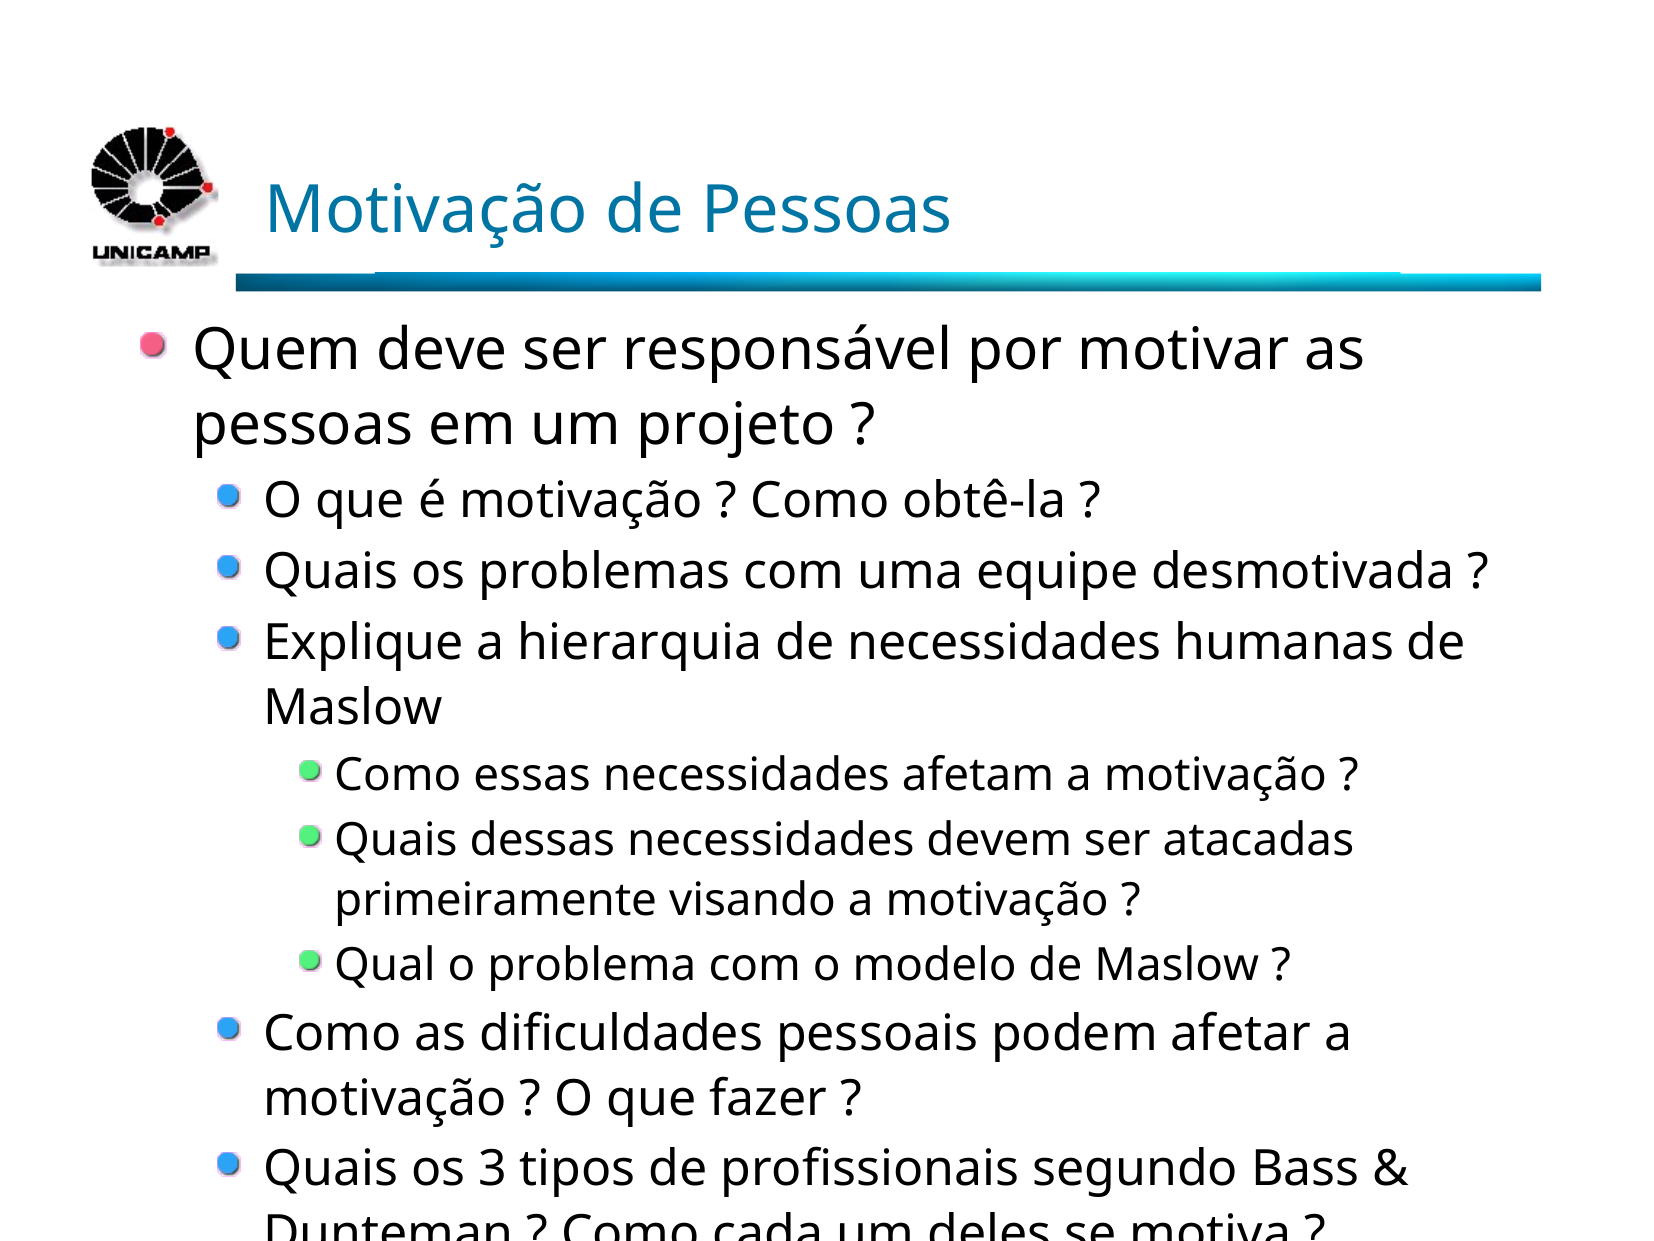

# Motivação de Pessoas
Quem deve ser responsável por motivar as pessoas em um projeto ?
O que é motivação ? Como obtê-la ?
Quais os problemas com uma equipe desmotivada ?
Explique a hierarquia de necessidades humanas de Maslow
Como essas necessidades afetam a motivação ?
Quais dessas necessidades devem ser atacadas primeiramente visando a motivação ?
Qual o problema com o modelo de Maslow ?
Como as dificuldades pessoais podem afetar a motivação ? O que fazer ?
Quais os 3 tipos de profissionais segundo Bass & Dunteman ? Como cada um deles se motiva ?